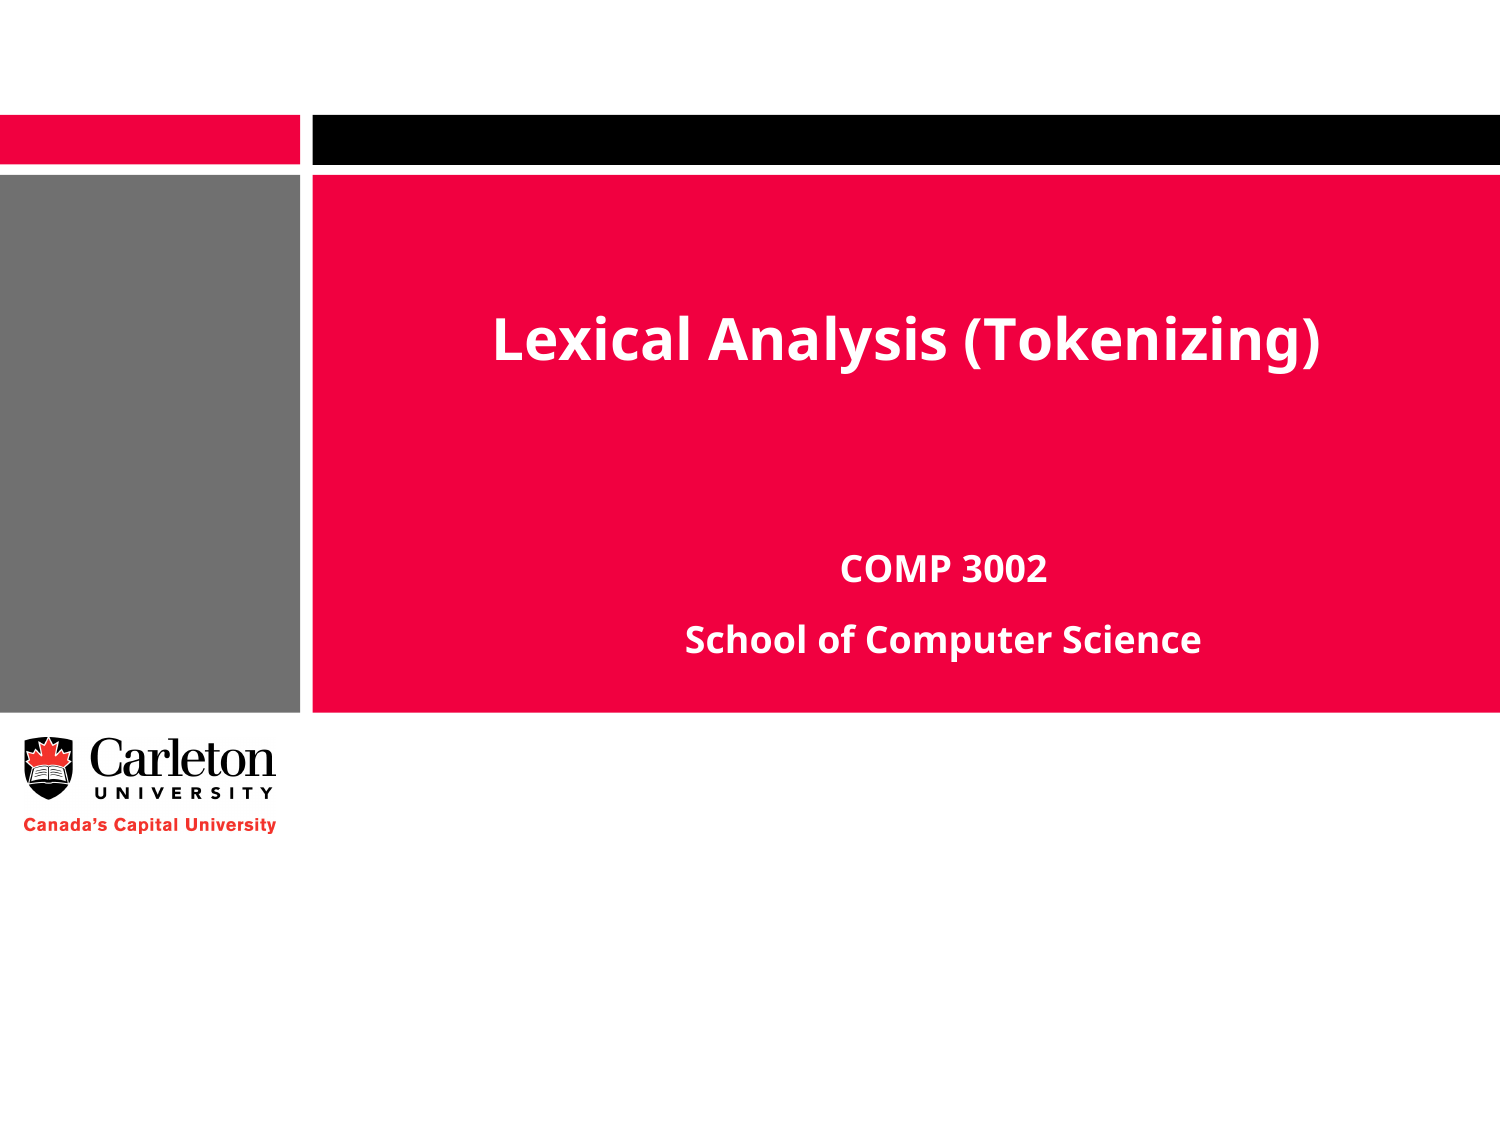

# Lexical Analysis (Tokenizing)
COMP 3002
School of Computer Science